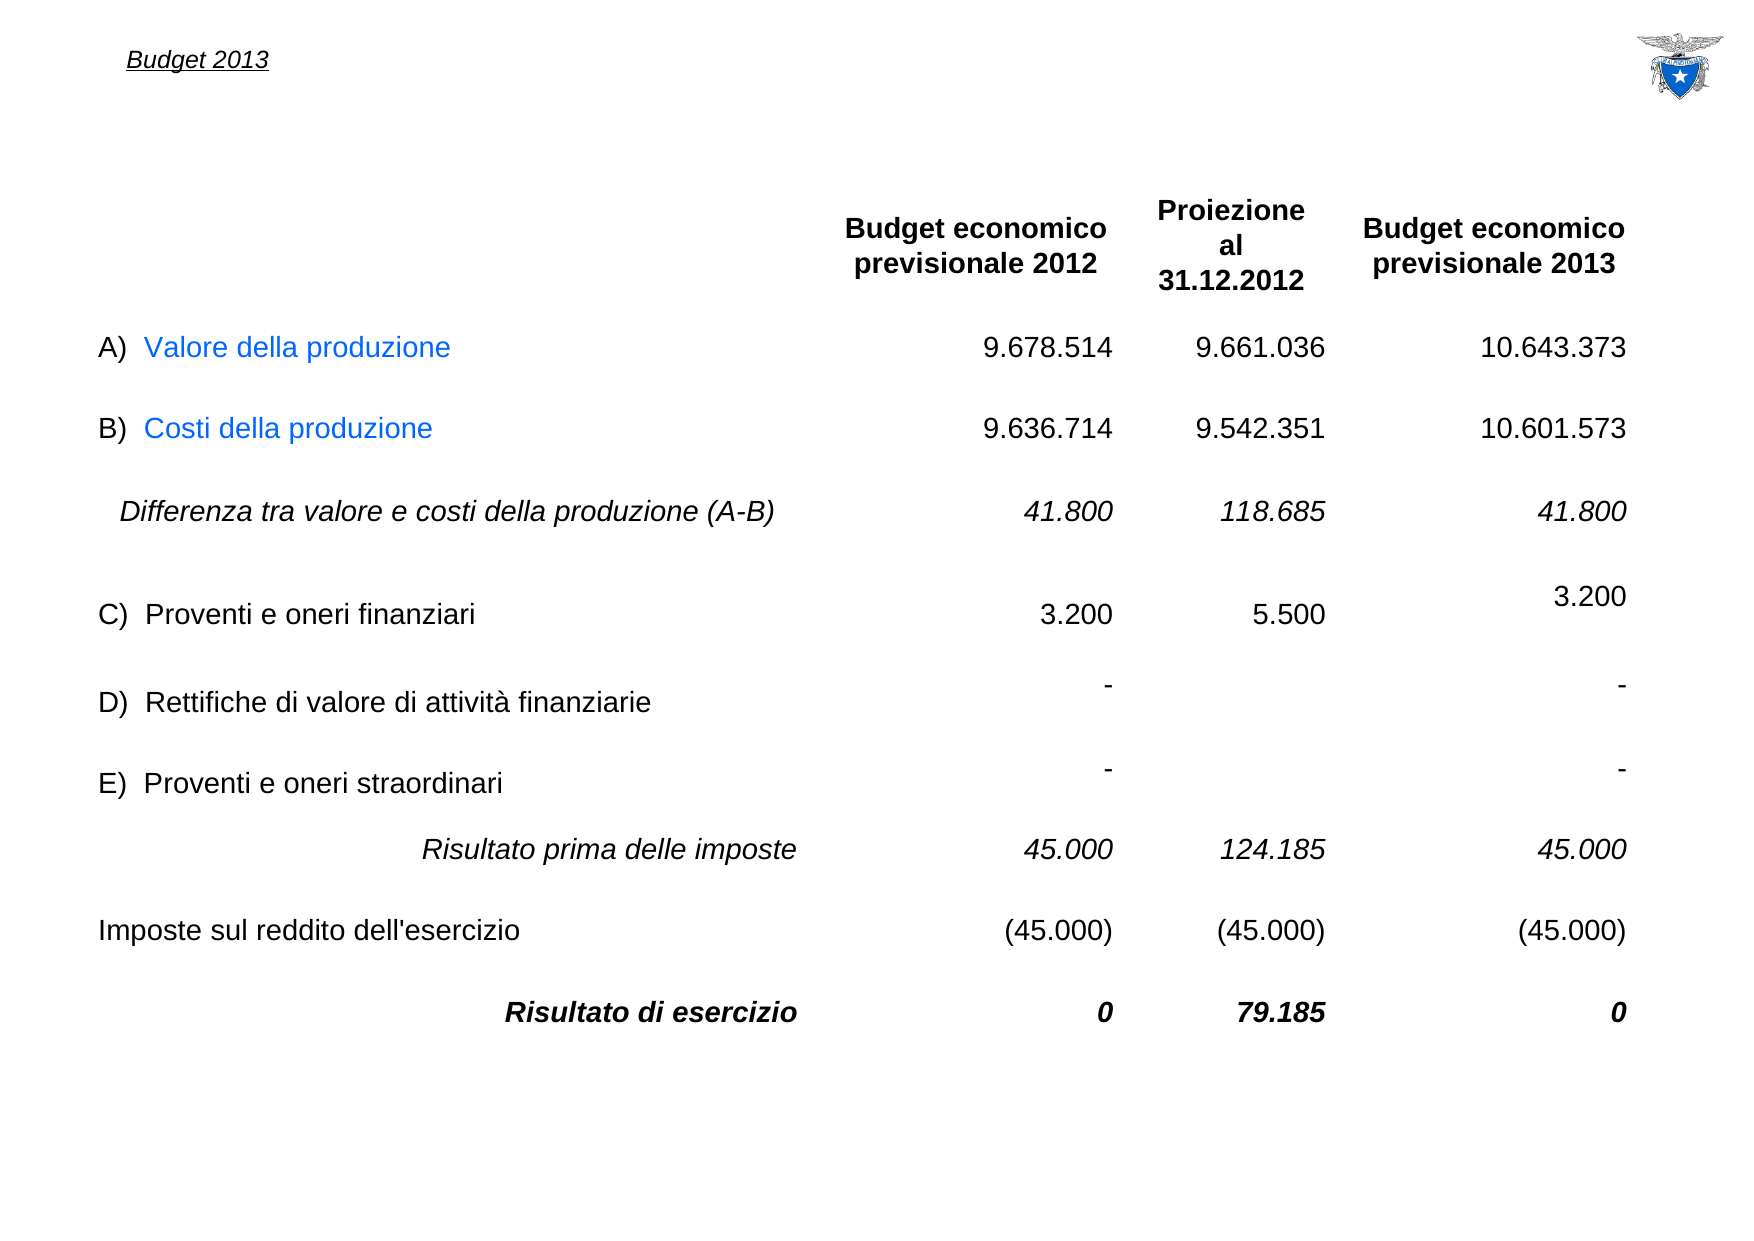

Budget 2013
| | Budget economico previsionale 2012 | Proiezione al 31.12.2012 | Budget economico previsionale 2013 |
| --- | --- | --- | --- |
| A) Valore della produzione | 9.678.514 | 9.661.036 | 10.643.373 |
| B) Costi della produzione | 9.636.714 | 9.542.351 | 10.601.573 |
| Differenza tra valore e costi della produzione (A-B) | 41.800 | 118.685 | 41.800 |
| C) Proventi e oneri finanziari | 3.200 | 5.500 | 3.200 |
| D) Rettifiche di valore di attività finanziarie | - | | - |
| E) Proventi e oneri straordinari | - | | - |
| Risultato prima delle imposte | 45.000 | 124.185 | 45.000 |
| Imposte sul reddito dell'esercizio | (45.000) | (45.000) | (45.000) |
| Risultato di esercizio | 0 | 79.185 | 0 |